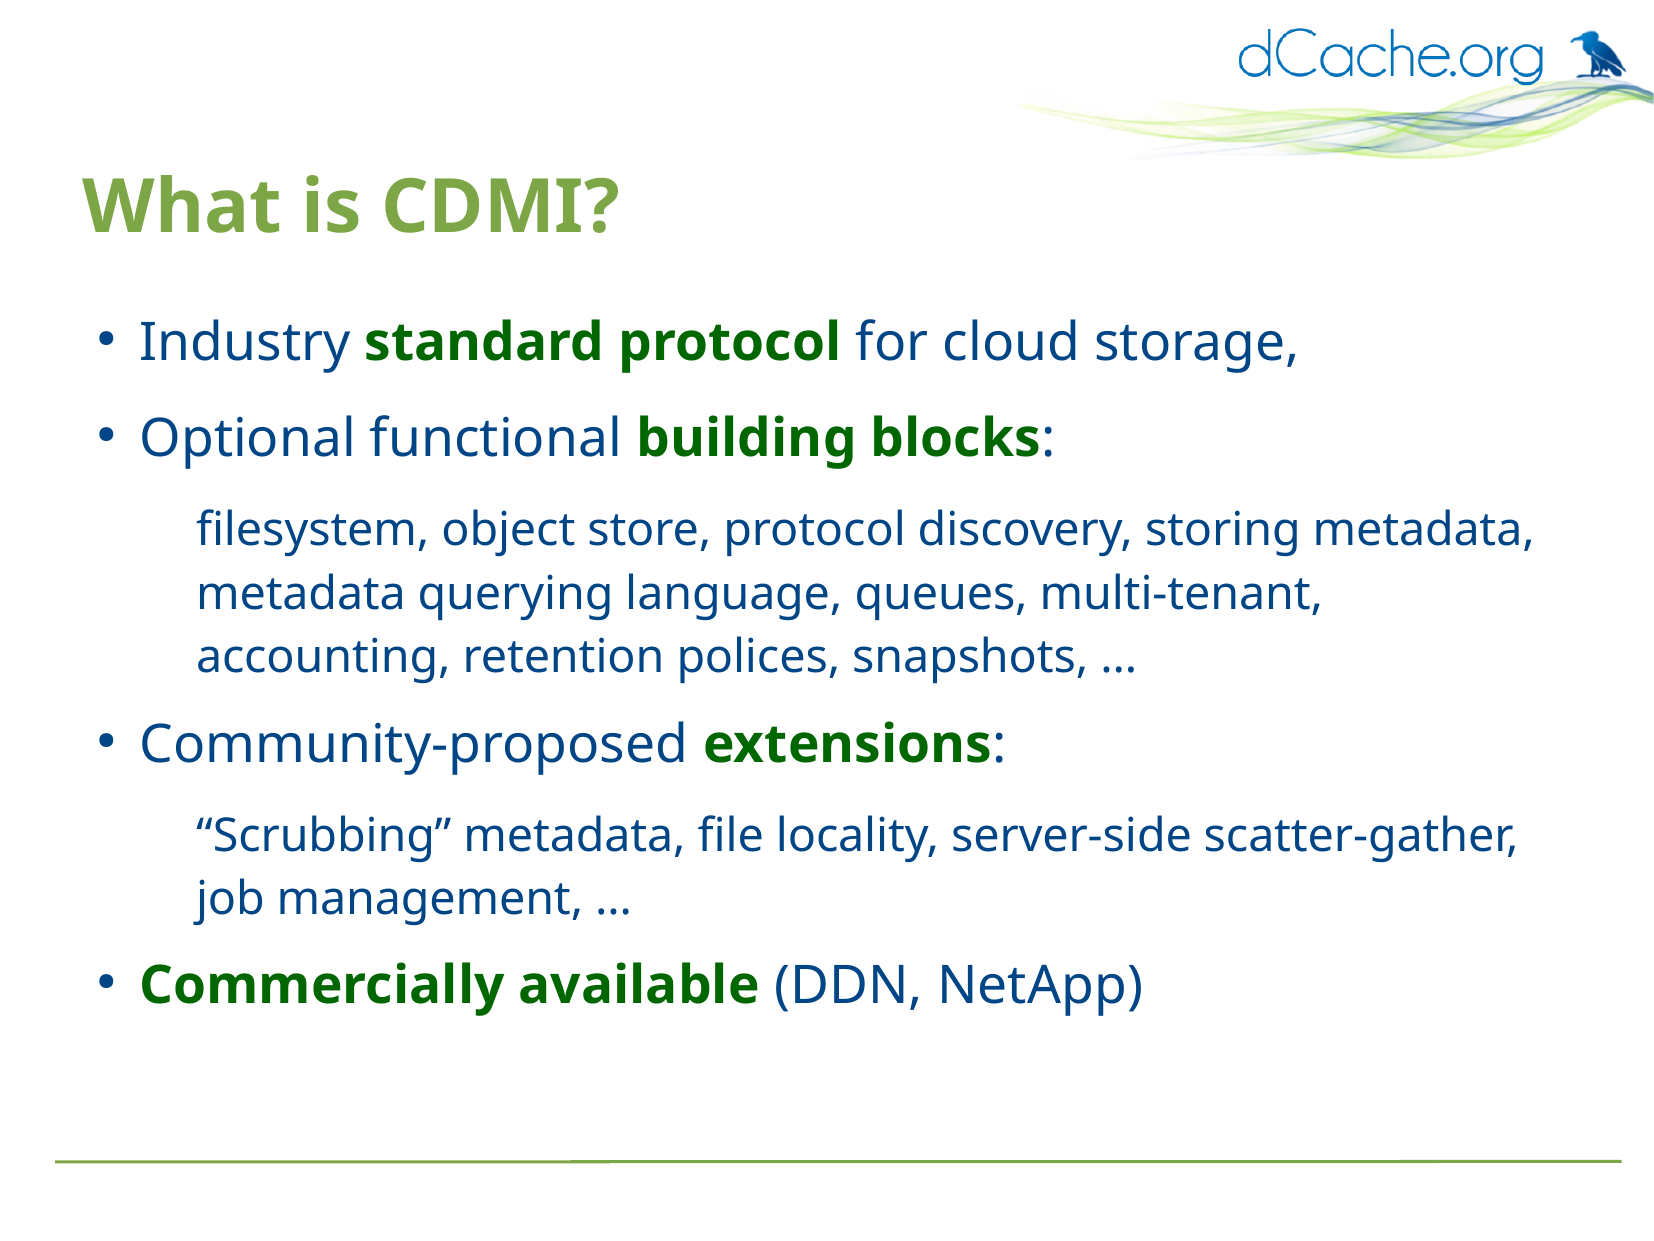

# What is CDMI?
Industry standard protocol for cloud storage,
Optional functional building blocks:
filesystem, object store, protocol discovery, storing metadata, metadata querying language, queues, multi-tenant, accounting, retention polices, snapshots, …
Community-proposed extensions:
“Scrubbing” metadata, file locality, server-side scatter-gather, job management, …
Commercially available (DDN, NetApp)